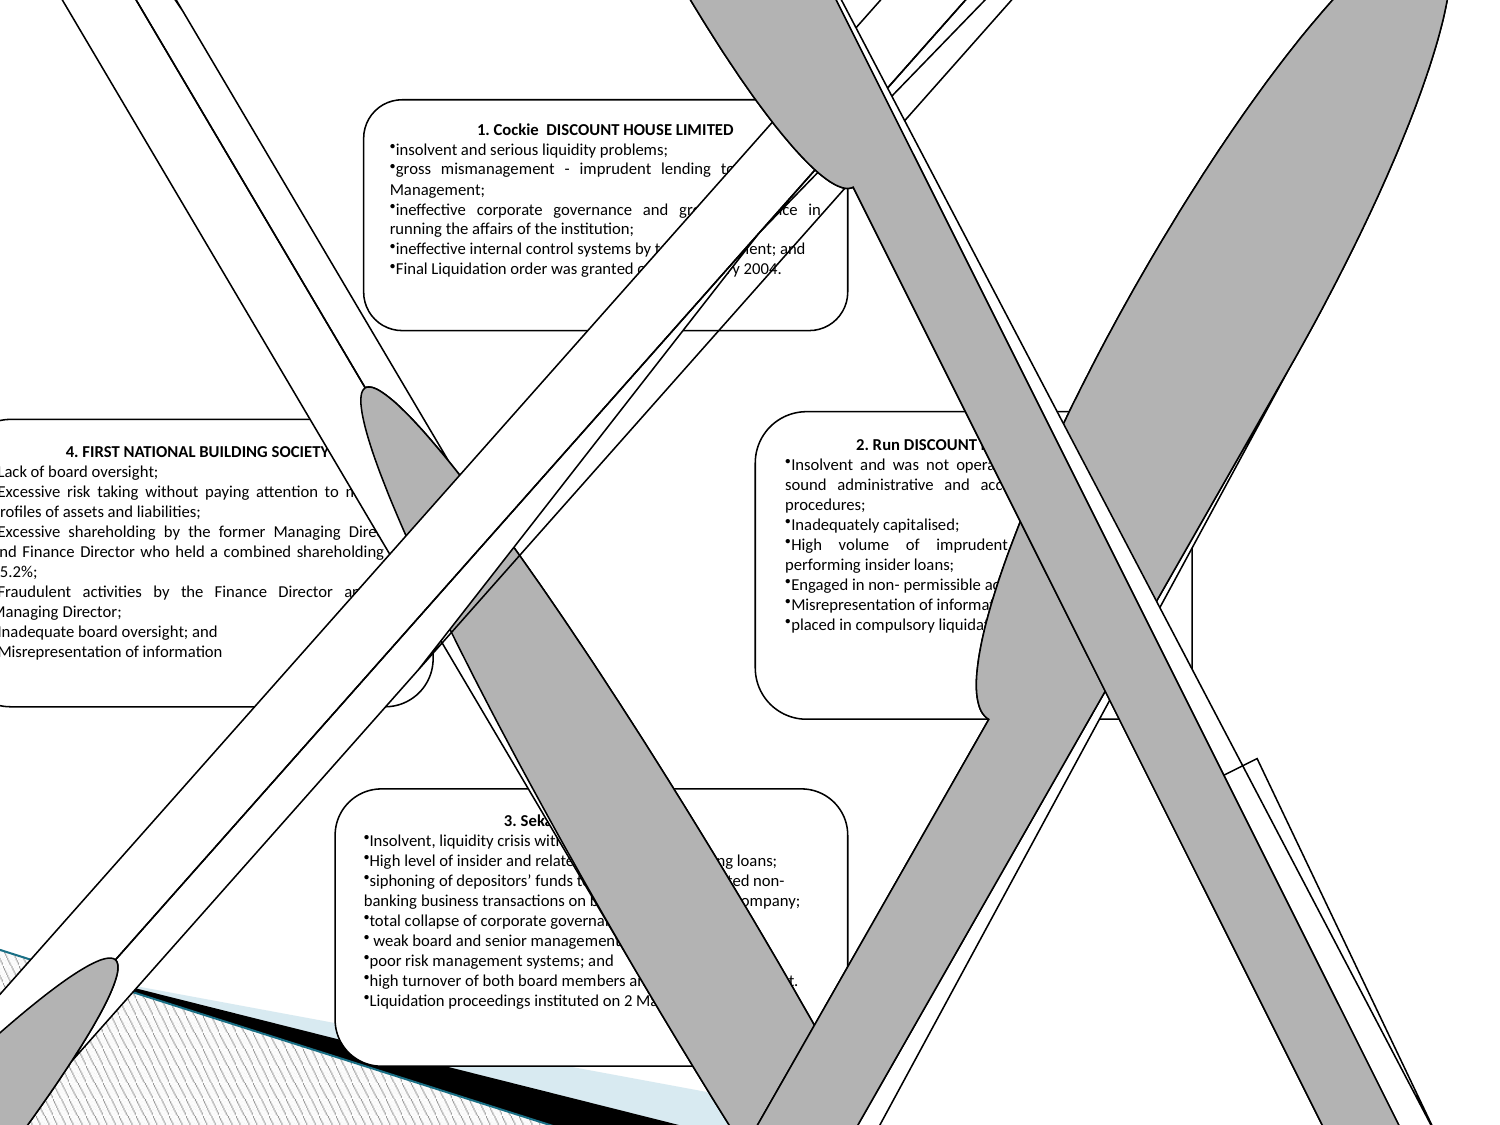

1. Cockie DISCOUNT HOUSE LIMITED
insolvent and serious liquidity problems;
gross mismanagement - imprudent lending to ENG Asset Management;
ineffective corporate governance and gross negligence in running the affairs of the institution;
ineffective internal control systems by top management; and
Final Liquidation order was granted on 11 February 2004.
2. Run DISCOUNT HOUSE LIMITED
Insolvent and was not operating in accordance with sound administrative and accounting practices and procedures;
Inadequately capitalised;
High volume of imprudent, unauthorized non performing insider loans;
Engaged in non- permissible activities;
Misrepresentation of information;
placed in compulsory liquidation on 1December 2004.
4. FIRST NATIONAL BUILDING SOCIETY
Lack of board oversight;
Excessive risk taking without paying attention to maturity profiles of assets and liabilities;
Excessive shareholding by the former Managing Director and Finance Director who held a combined shareholding of 95.2%;
Fraudulent activities by the Finance Director and the Managing Director;
Inadequate board oversight; and
Misrepresentation of information
3. Sekai FINANCE HOUSE
Insolvent, liquidity crisis with negative capital;
High level of insider and related party non-performing loans;
siphoning of depositors’ funds to underwrite convoluted non-banking business transactions on behalf of the holding company;
total collapse of corporate governance structures;
 weak board and senior management oversight;
poor risk management systems; and
high turnover of both board members and senior management.
Liquidation proceedings instituted on 2 March 2006